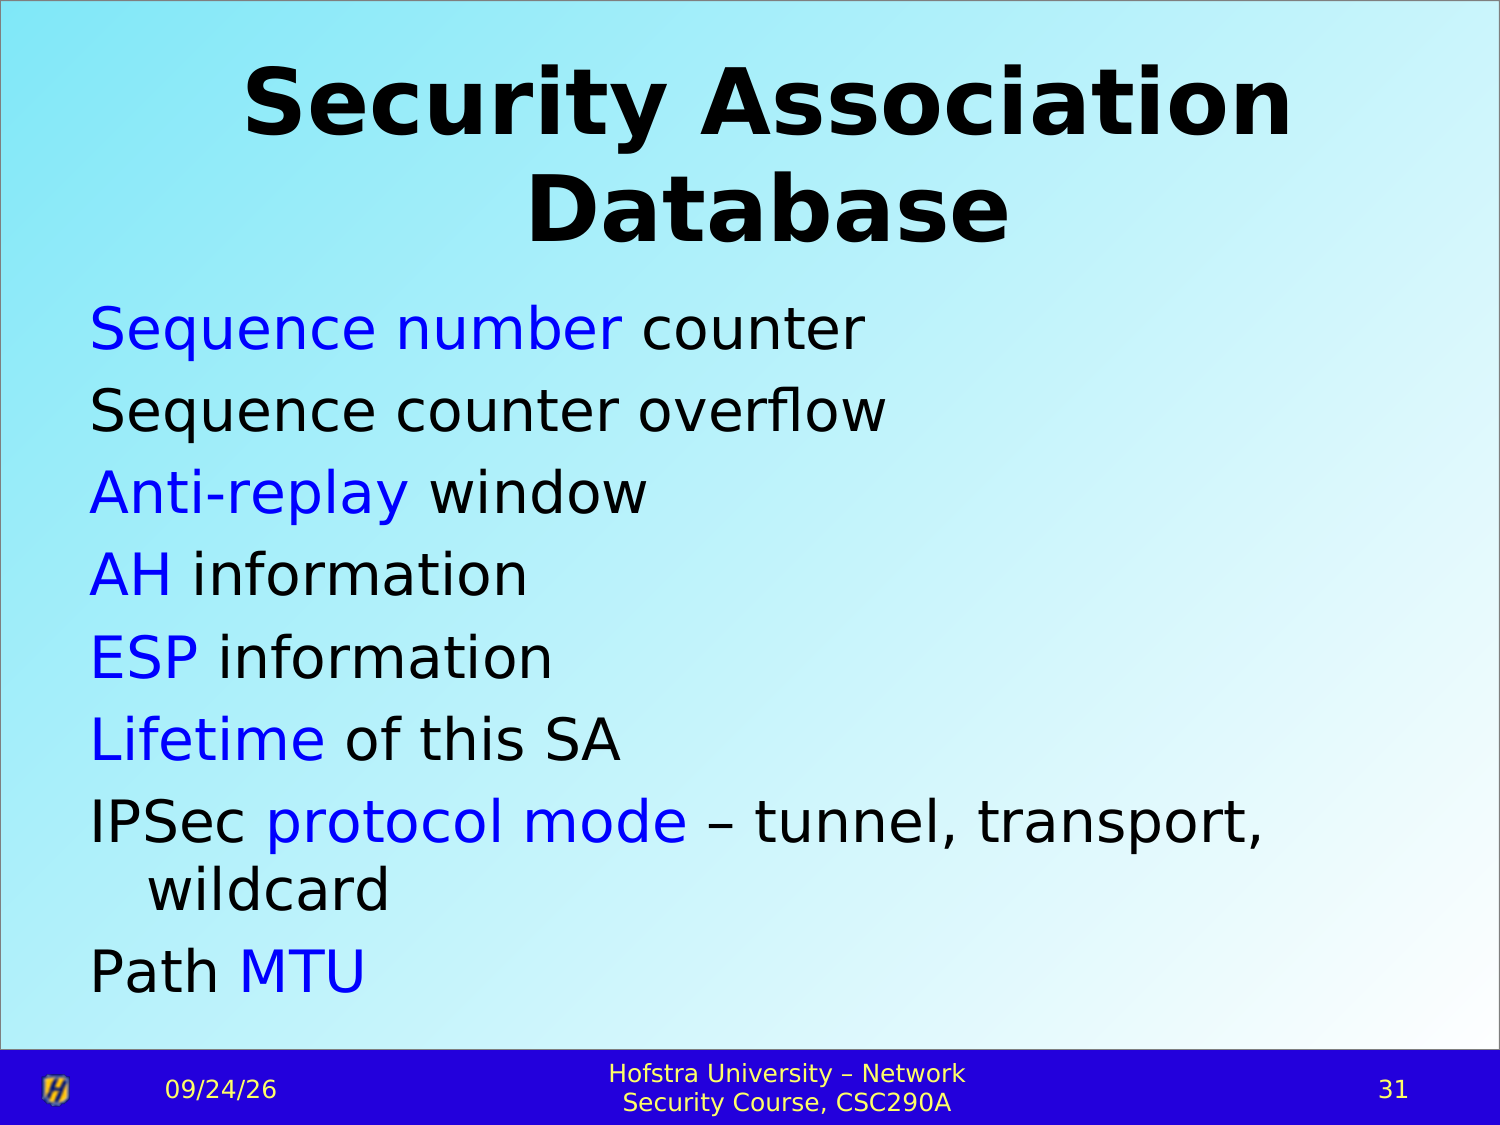

# Security Association Database
Sequence number counter
Sequence counter overflow
Anti-replay window
AH information
ESP information
Lifetime of this SA
IPSec protocol mode – tunnel, transport, wildcard
Path MTU
31